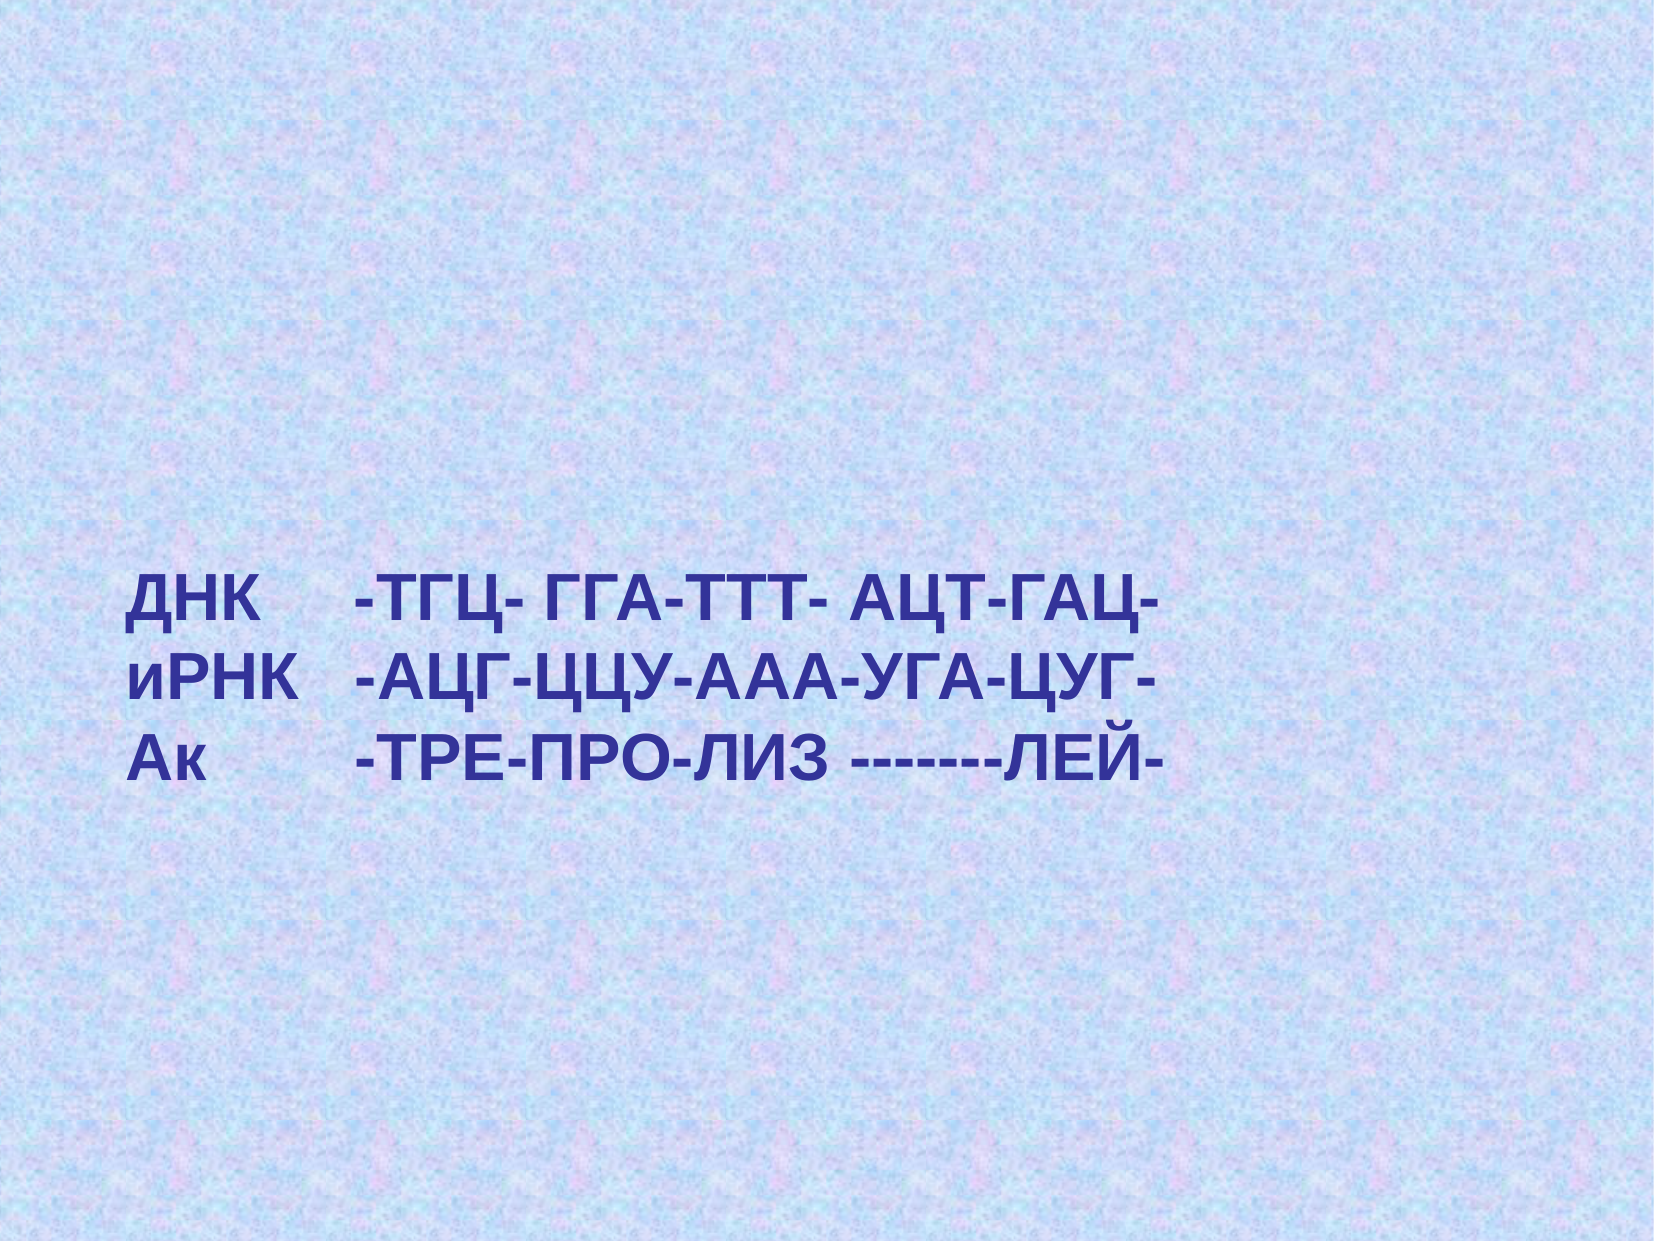

ДНК -ТГЦ- ГГА-ТТТ- АЦТ-ГАЦ-
иРНК -АЦГ-ЦЦУ-ААА-УГА-ЦУГ-
Ак -ТРЕ-ПРО-ЛИЗ -------ЛЕЙ-